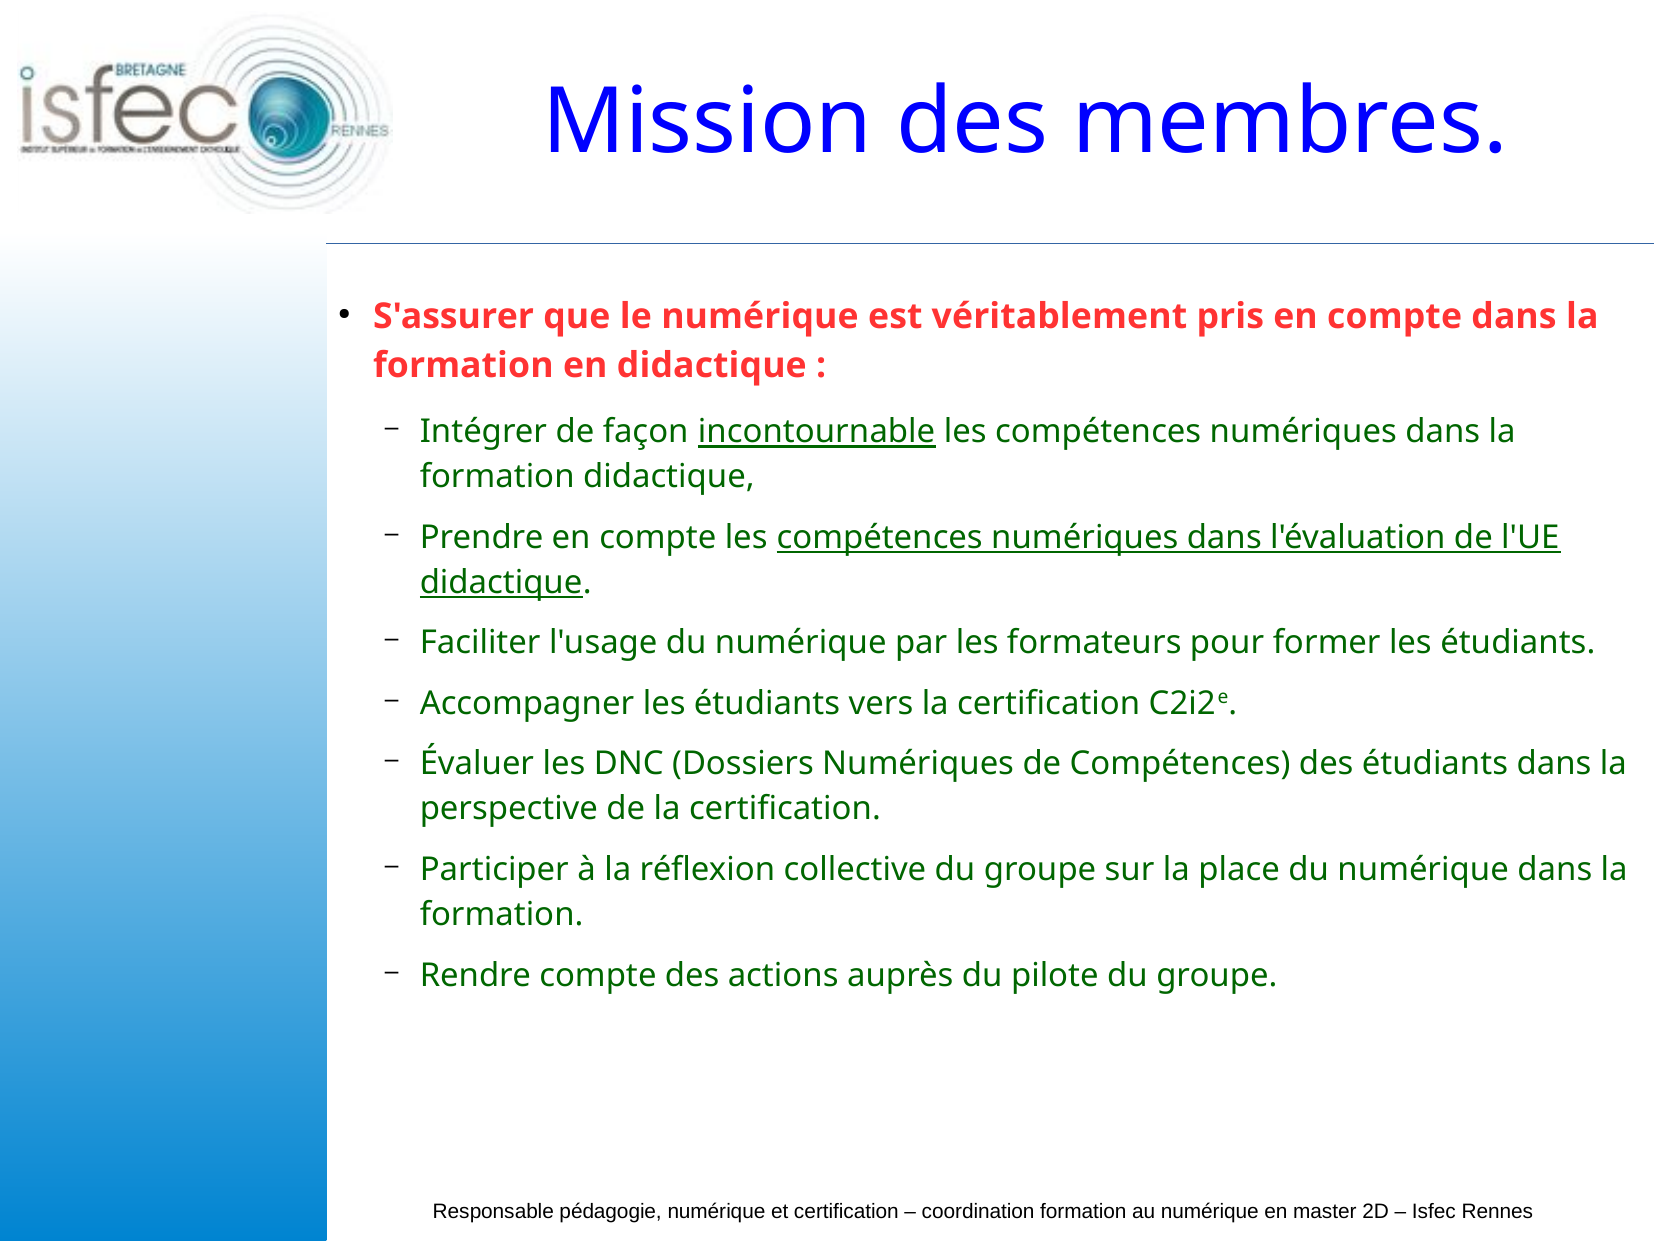

# Mission des membres.
S'assurer que le numérique est véritablement pris en compte dans la formation en didactique :
Intégrer de façon incontournable les compétences numériques dans la formation didactique,
Prendre en compte les compétences numériques dans l'évaluation de l'UE didactique.
Faciliter l'usage du numérique par les formateurs pour former les étudiants.
Accompagner les étudiants vers la certification C2i2e.
Évaluer les DNC (Dossiers Numériques de Compétences) des étudiants dans la perspective de la certification.
Participer à la réflexion collective du groupe sur la place du numérique dans la formation.
Rendre compte des actions auprès du pilote du groupe.